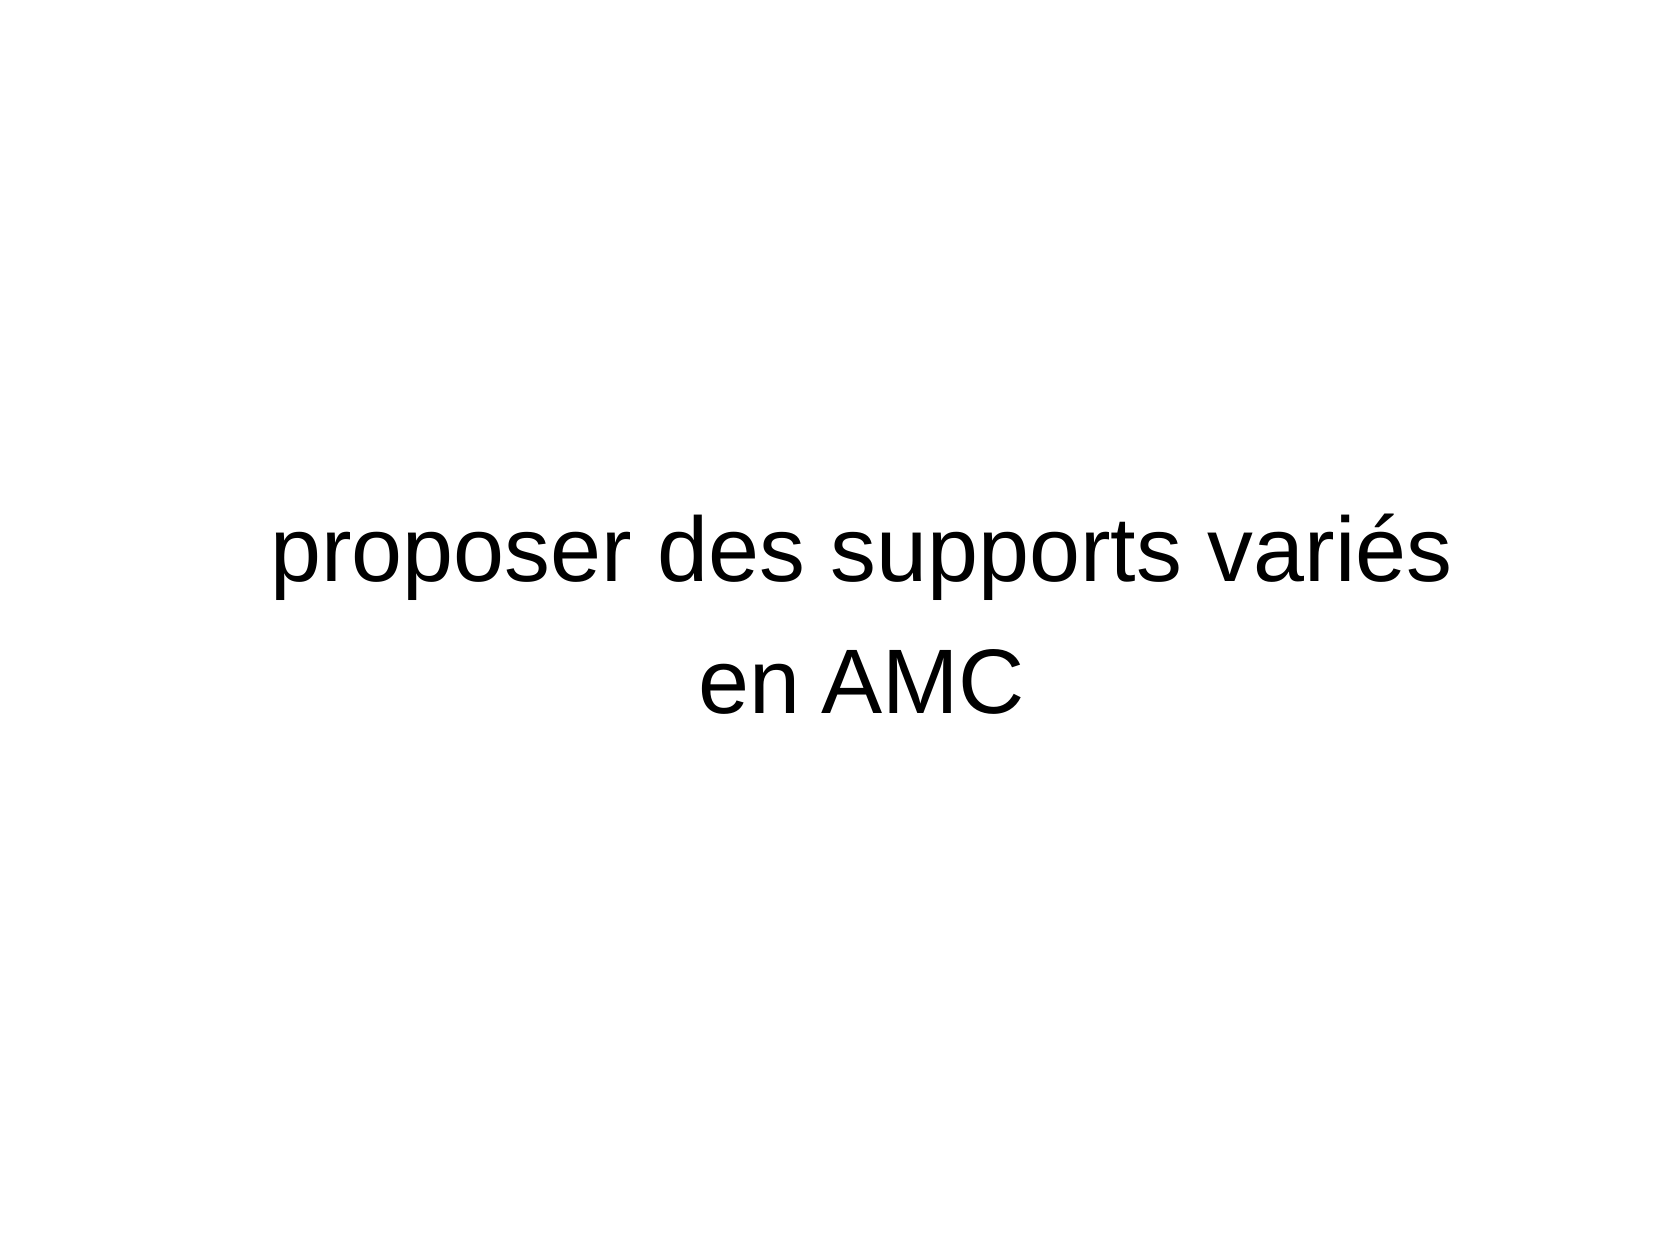

#
proposer des supports variés
en AMC